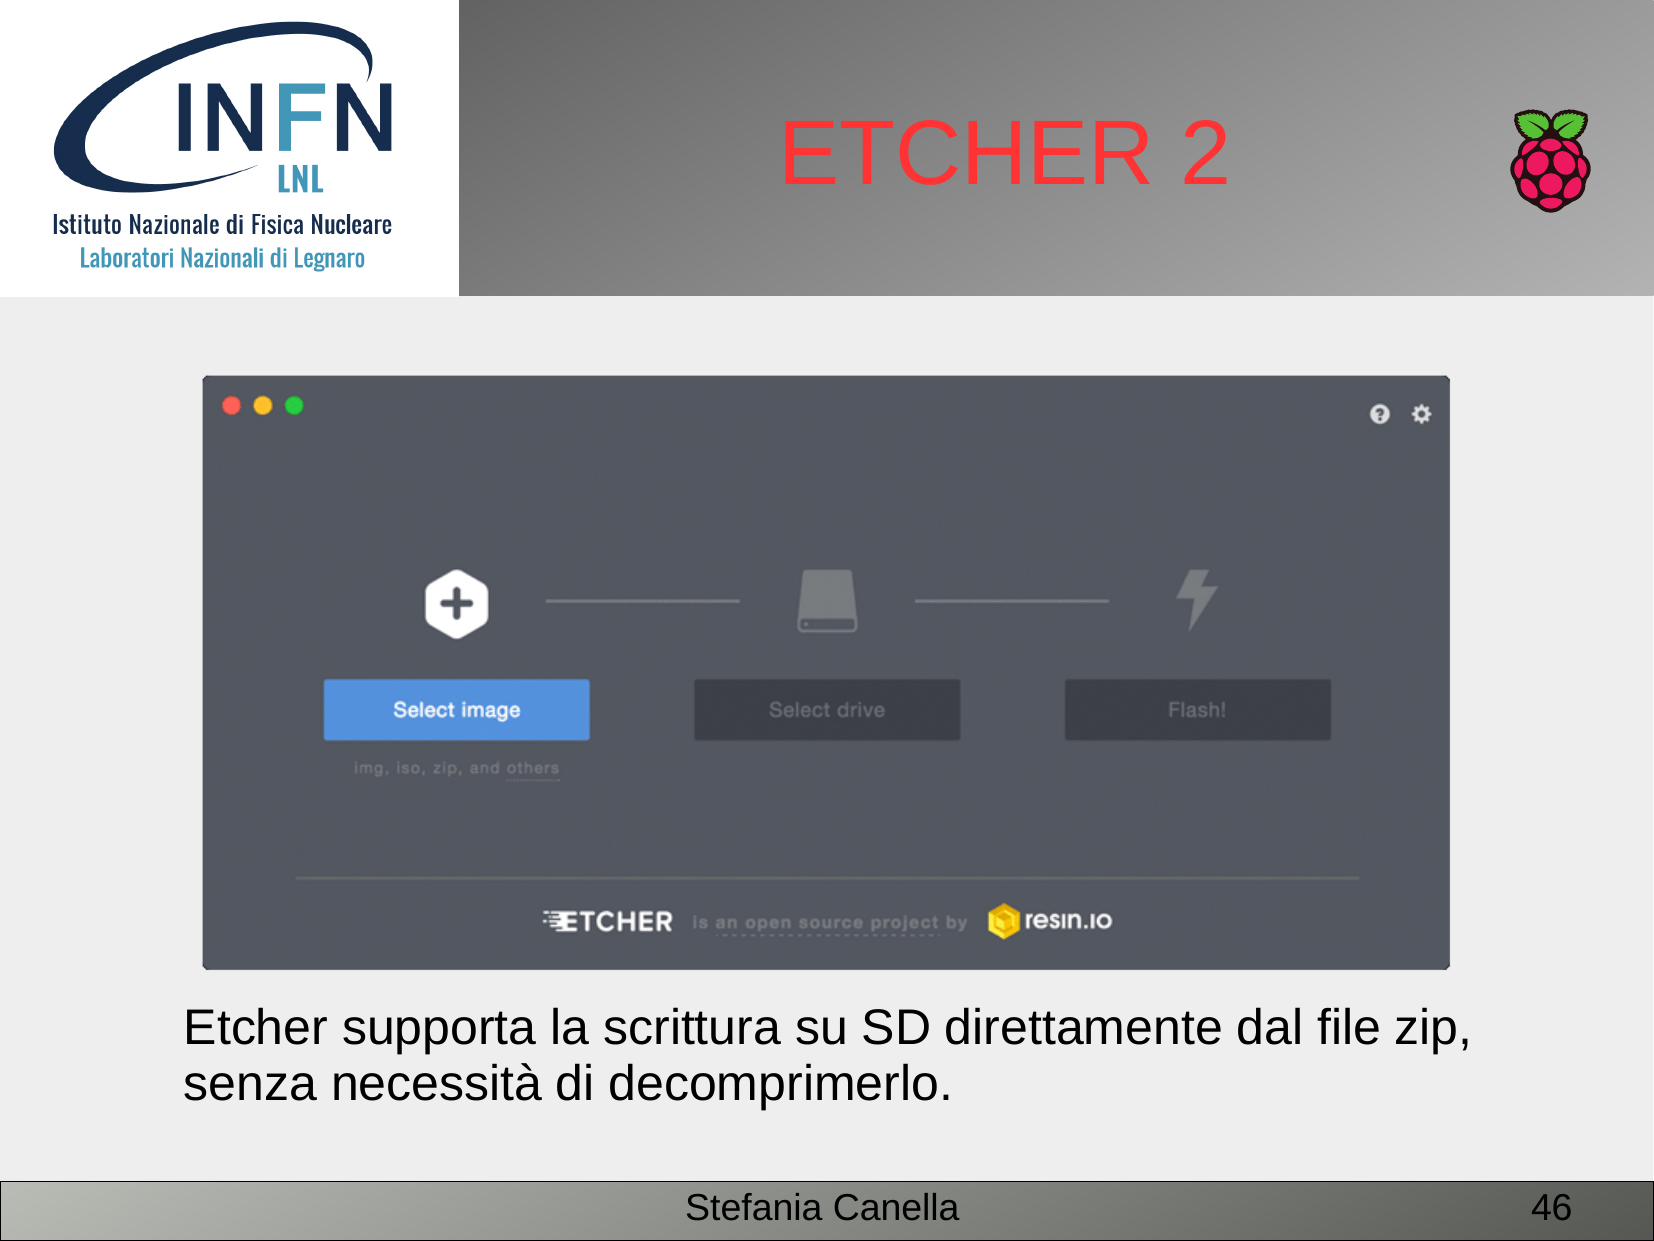

# ETCHER 2
Etcher supporta la scrittura su SD direttamente dal file zip,
senza necessità di decomprimerlo.
Stefania Canella